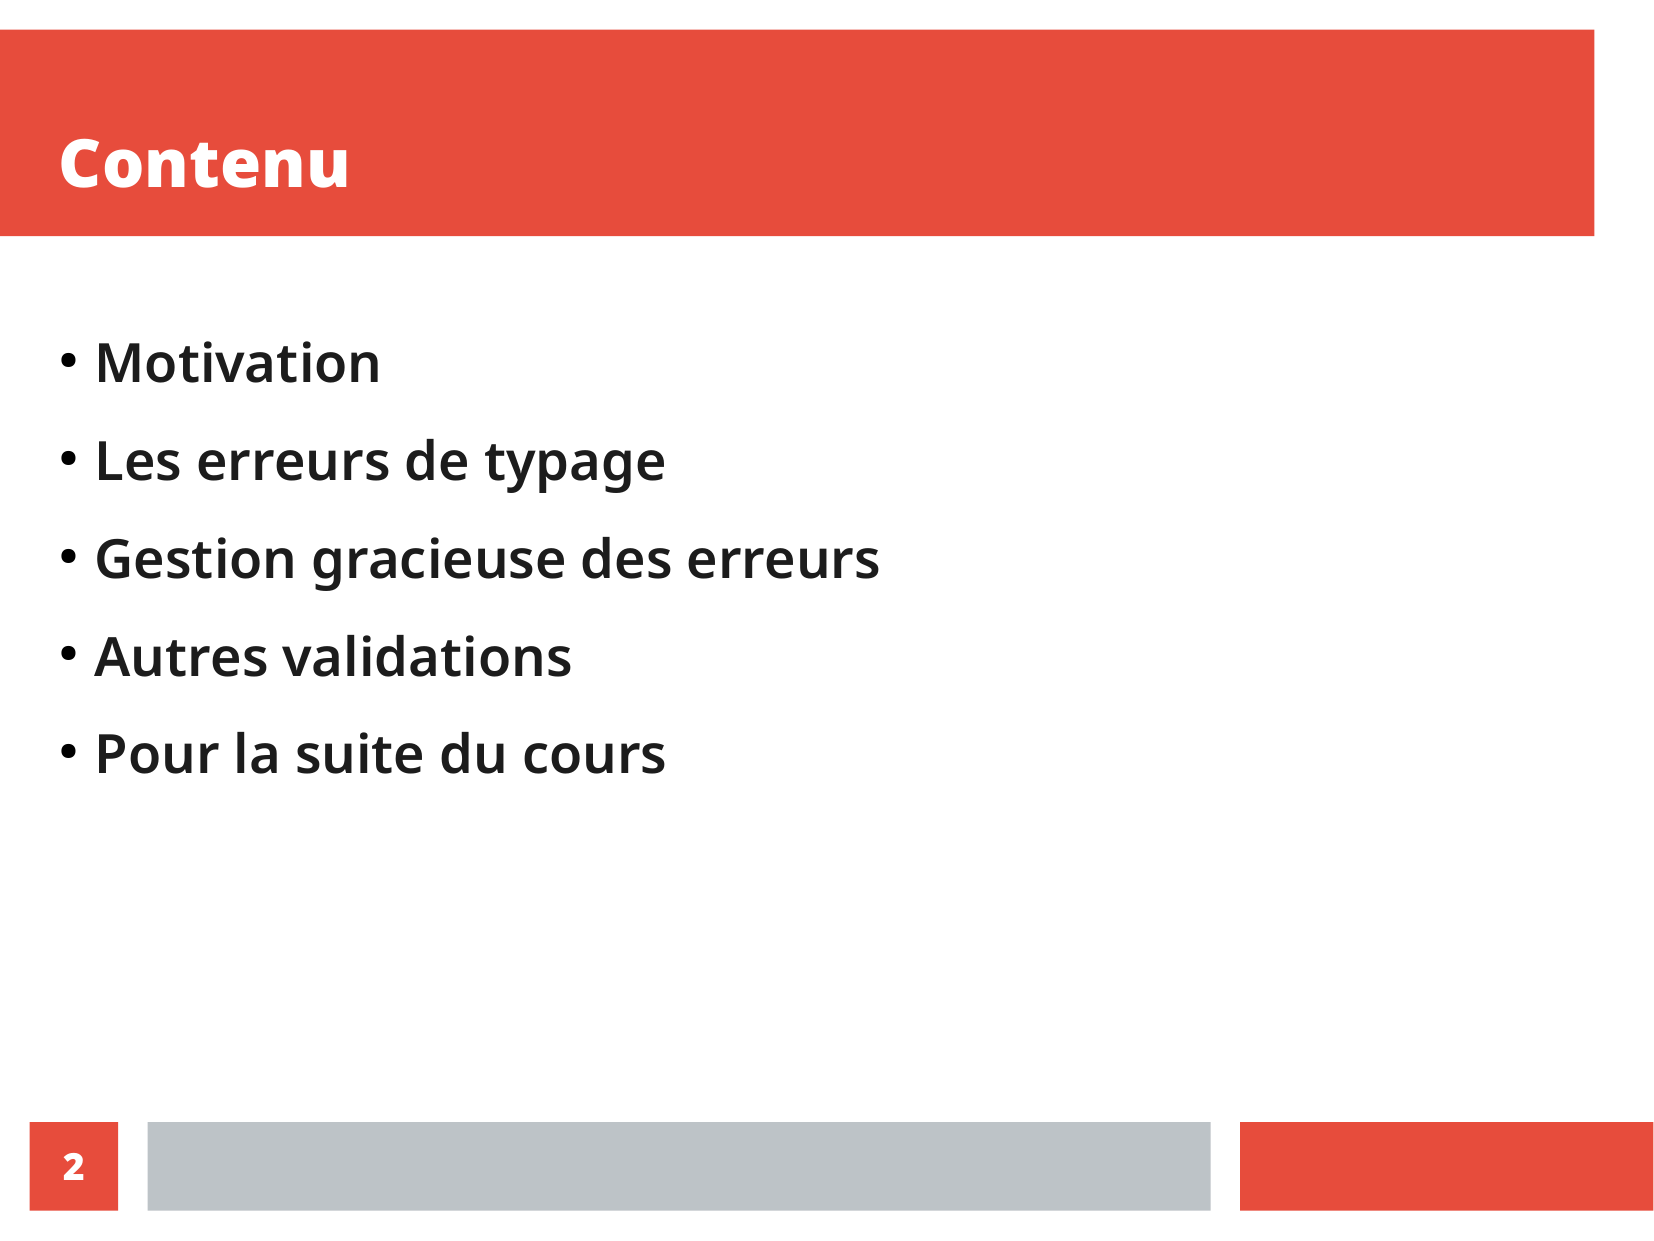

# Contenu
Motivation
Les erreurs de typage
Gestion gracieuse des erreurs
Autres validations
Pour la suite du cours
2